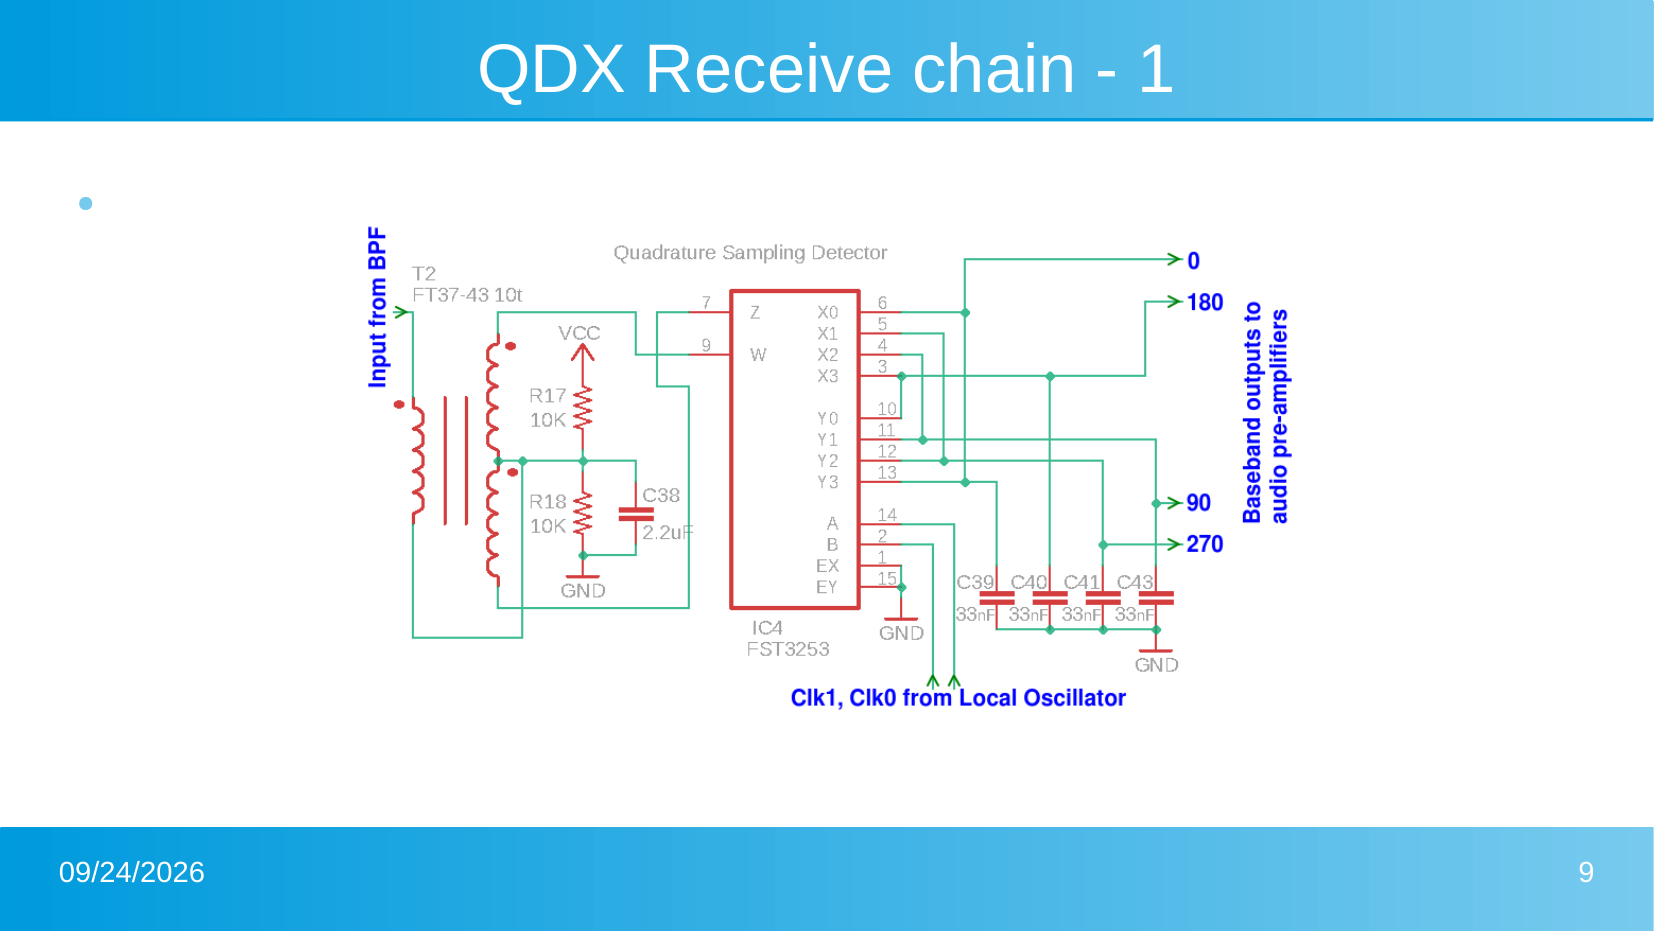

# QDX Receive chain - 1
9